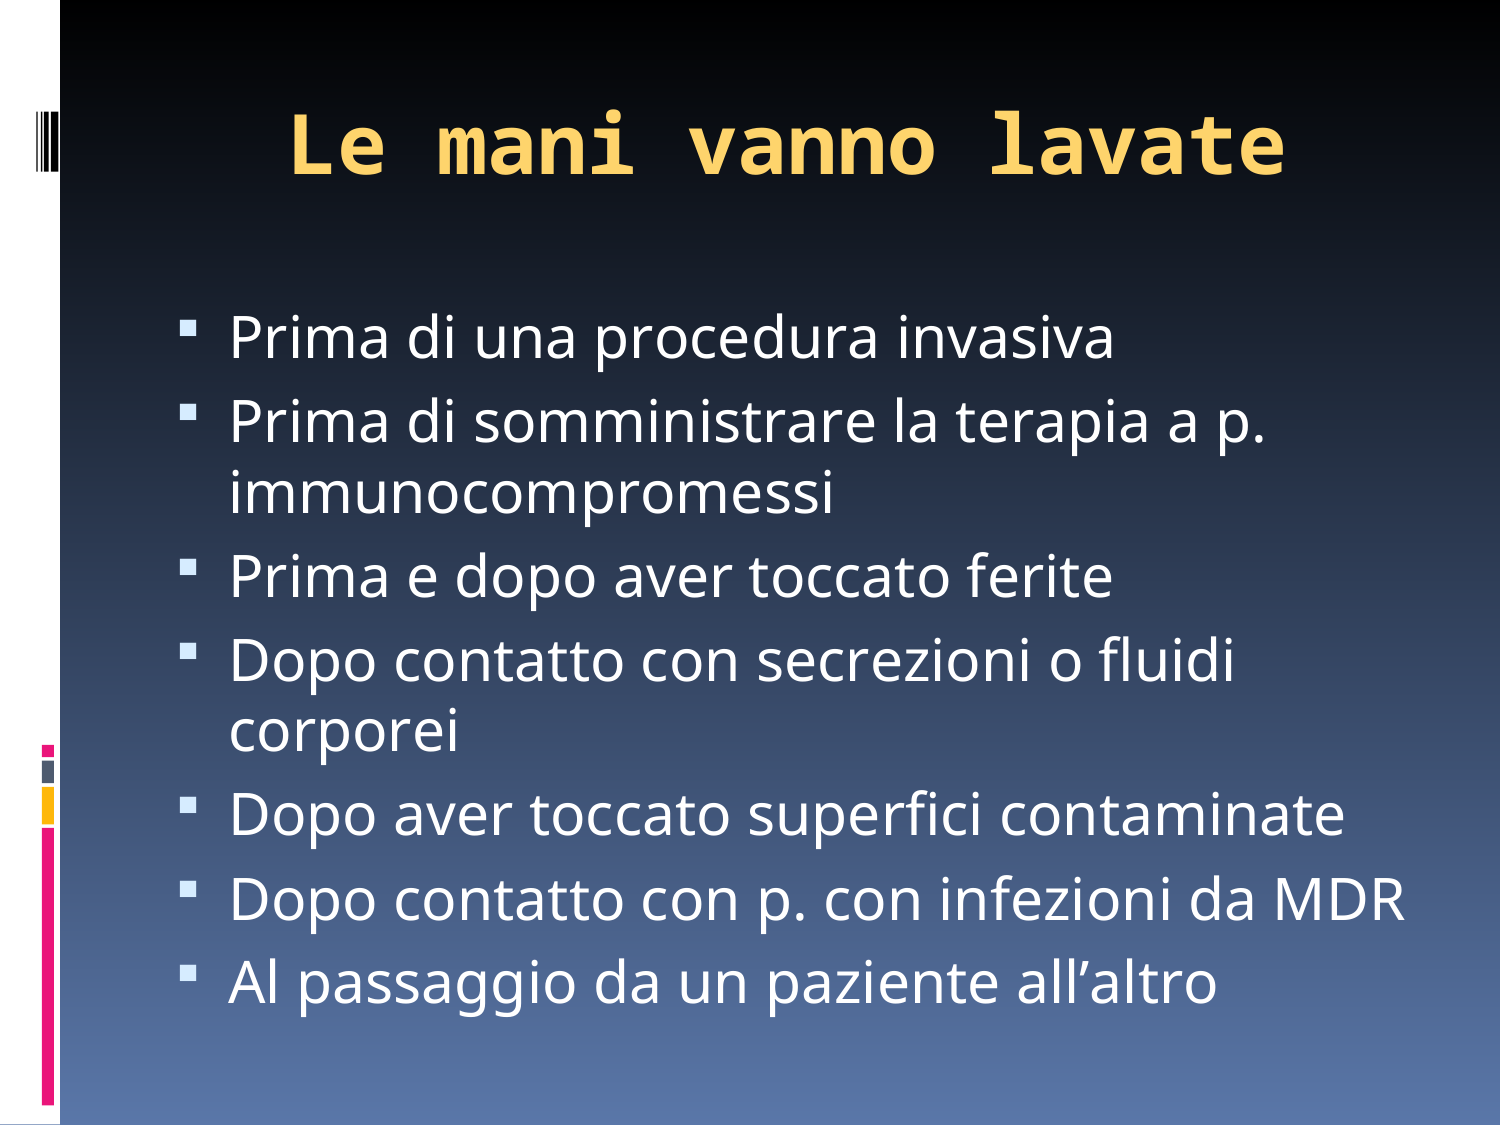

# Le mani vanno lavate
Prima di una procedura invasiva
Prima di somministrare la terapia a p. immunocompromessi
Prima e dopo aver toccato ferite
Dopo contatto con secrezioni o fluidi corporei
Dopo aver toccato superfici contaminate
Dopo contatto con p. con infezioni da MDR
Al passaggio da un paziente all’altro